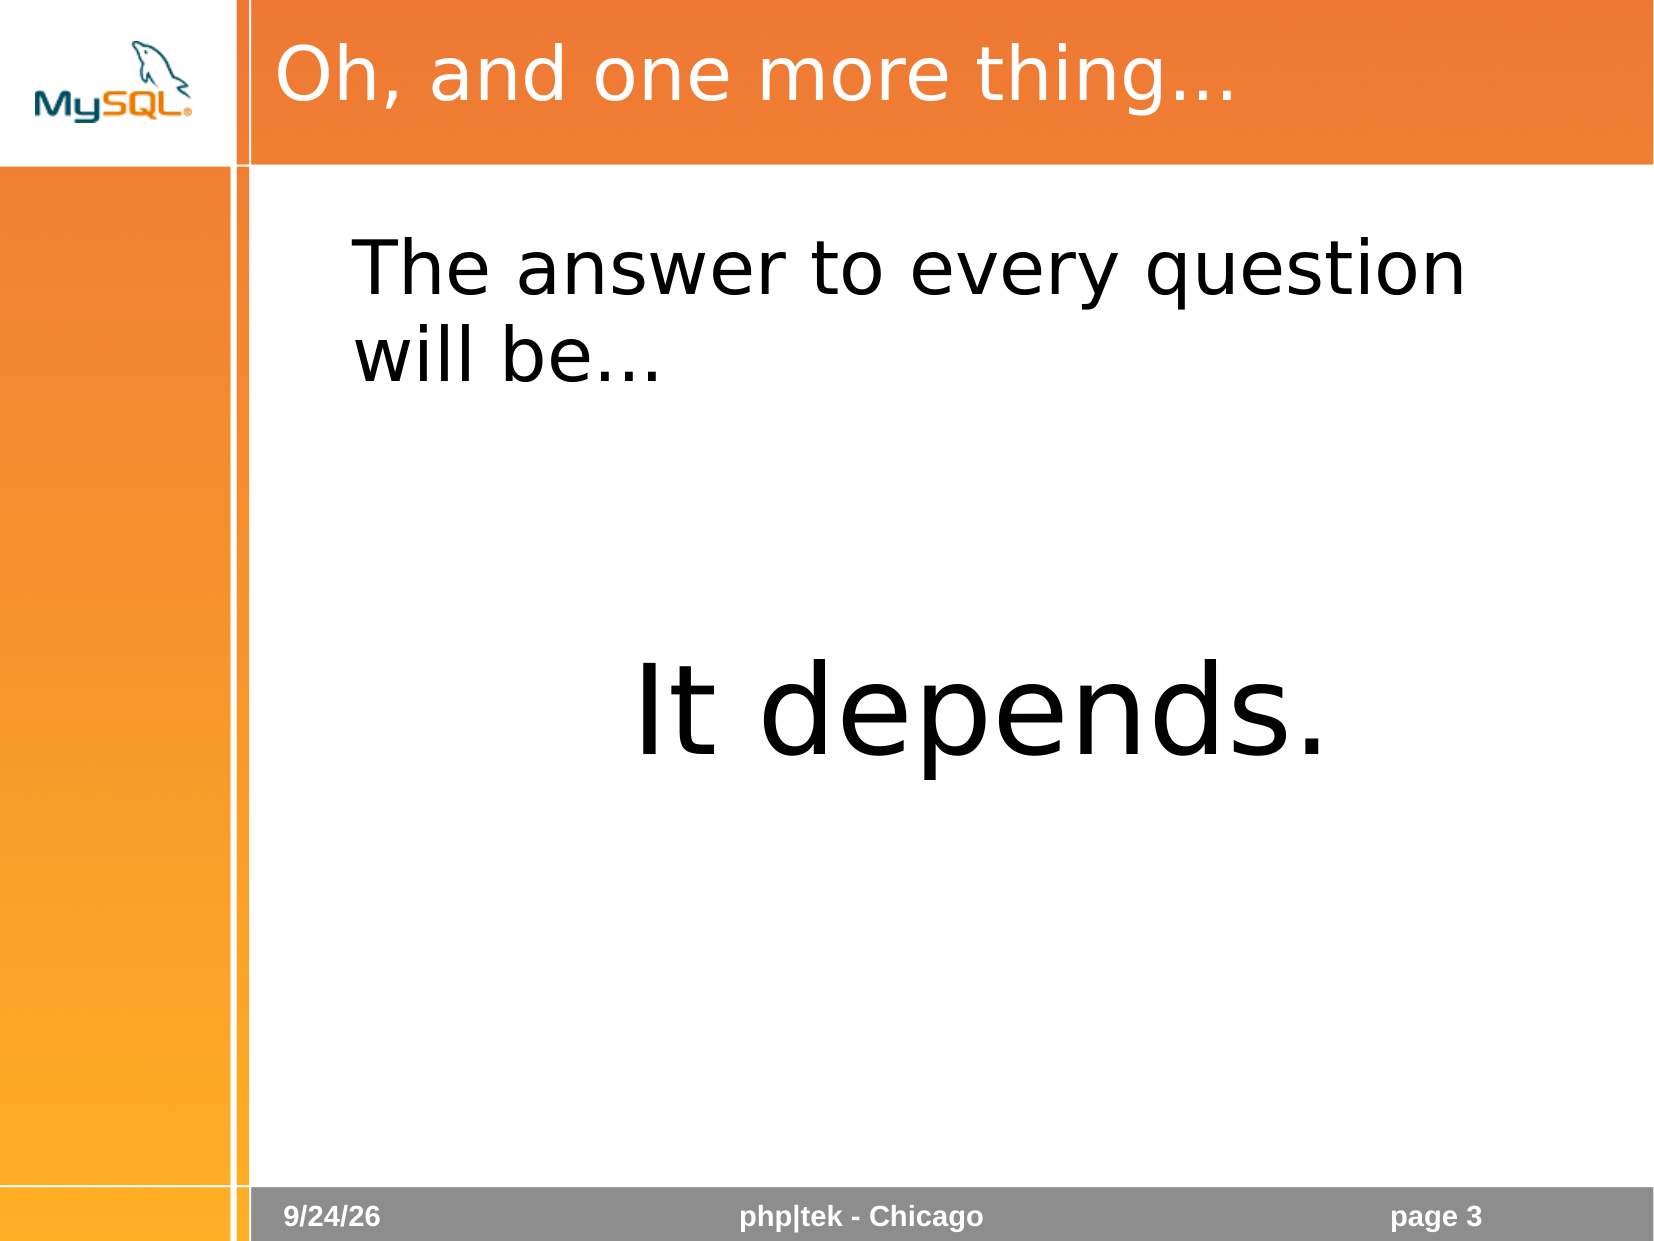

# Oh, and one more thing...
The answer to every question will be...
It depends.